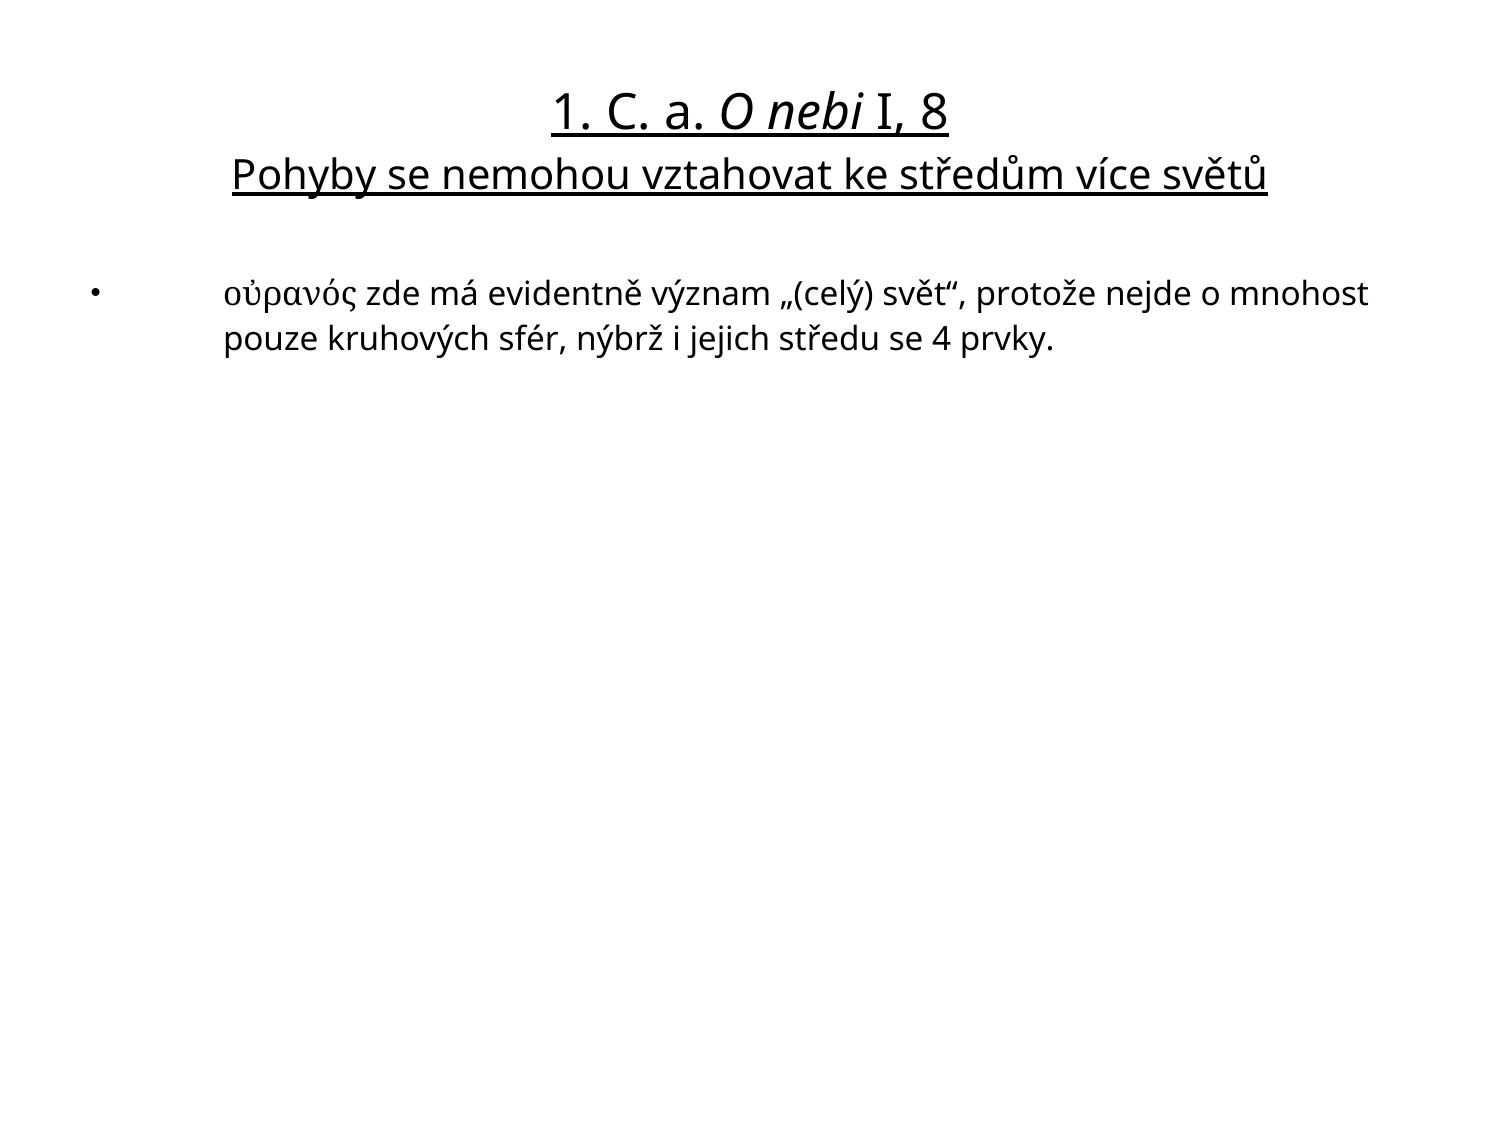

# 1. C. a. O nebi I, 8 Pohyby se nemohou vztahovat ke středům více světů
οὐρανός zde má evidentně význam „(celý) svět“, protože nejde o mnohost pouze kruhových sfér, nýbrž i jejich středu se 4 prvky.